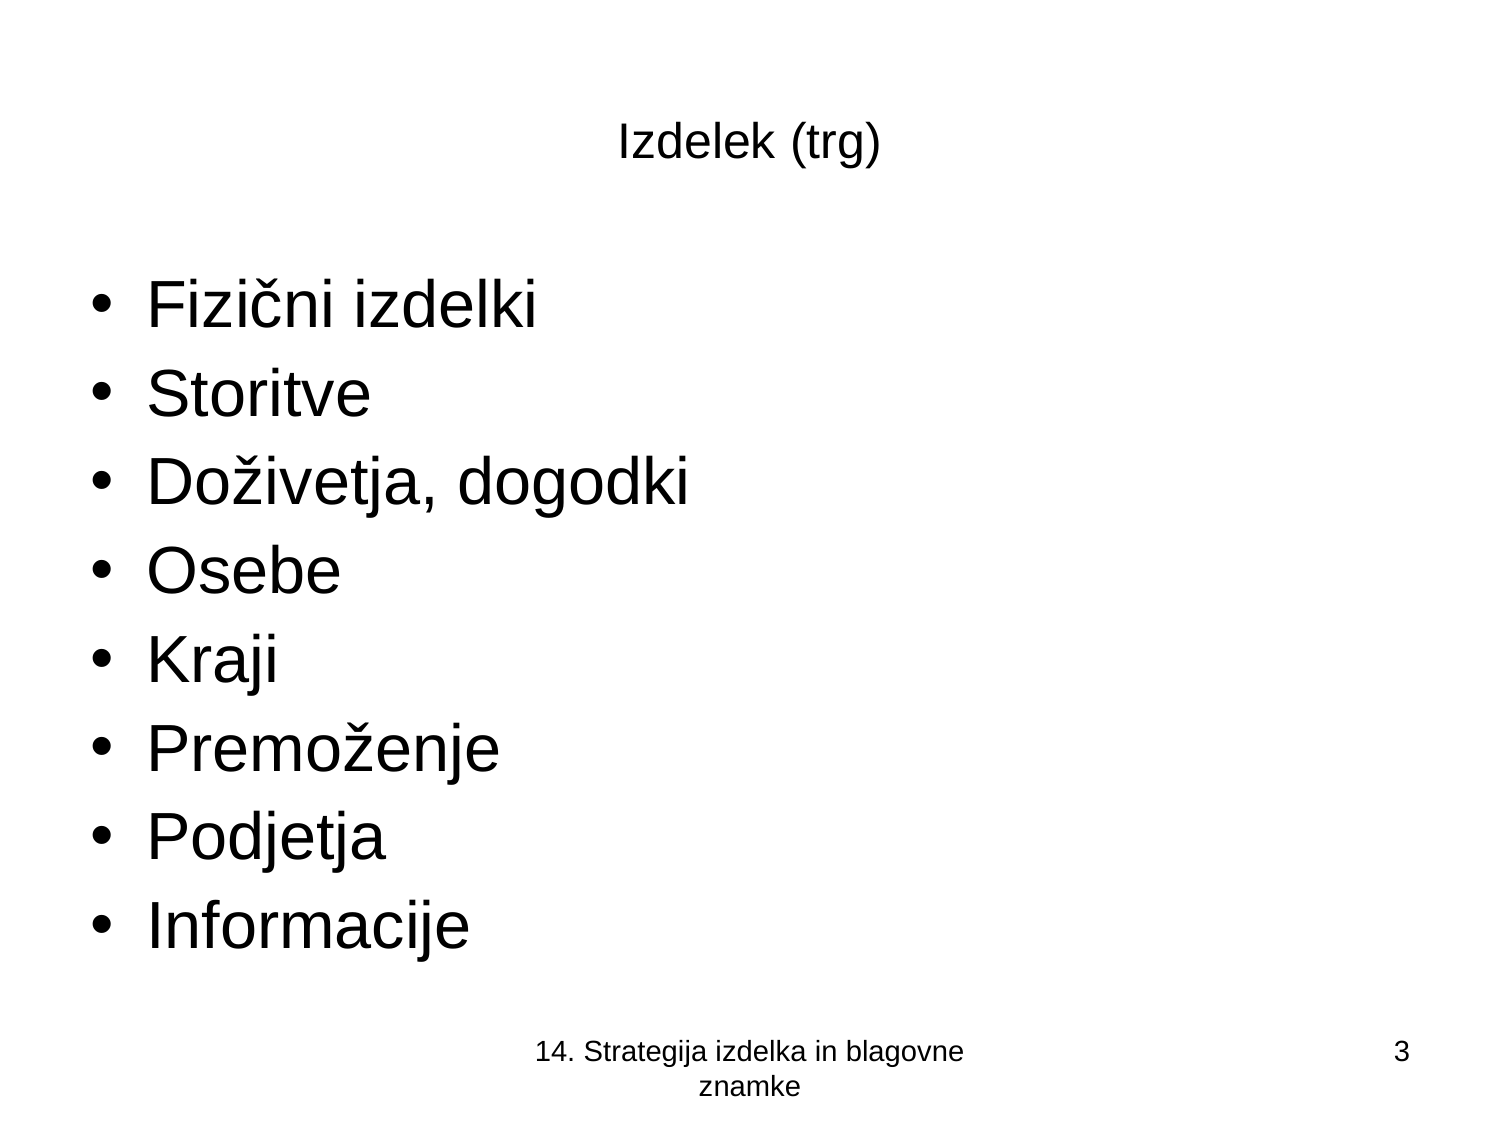

# Izdelek (trg)
Fizični izdelki
Storitve
Doživetja, dogodki
Osebe
Kraji
Premoženje
Podjetja
Informacije
14. Strategija izdelka in blagovne znamke